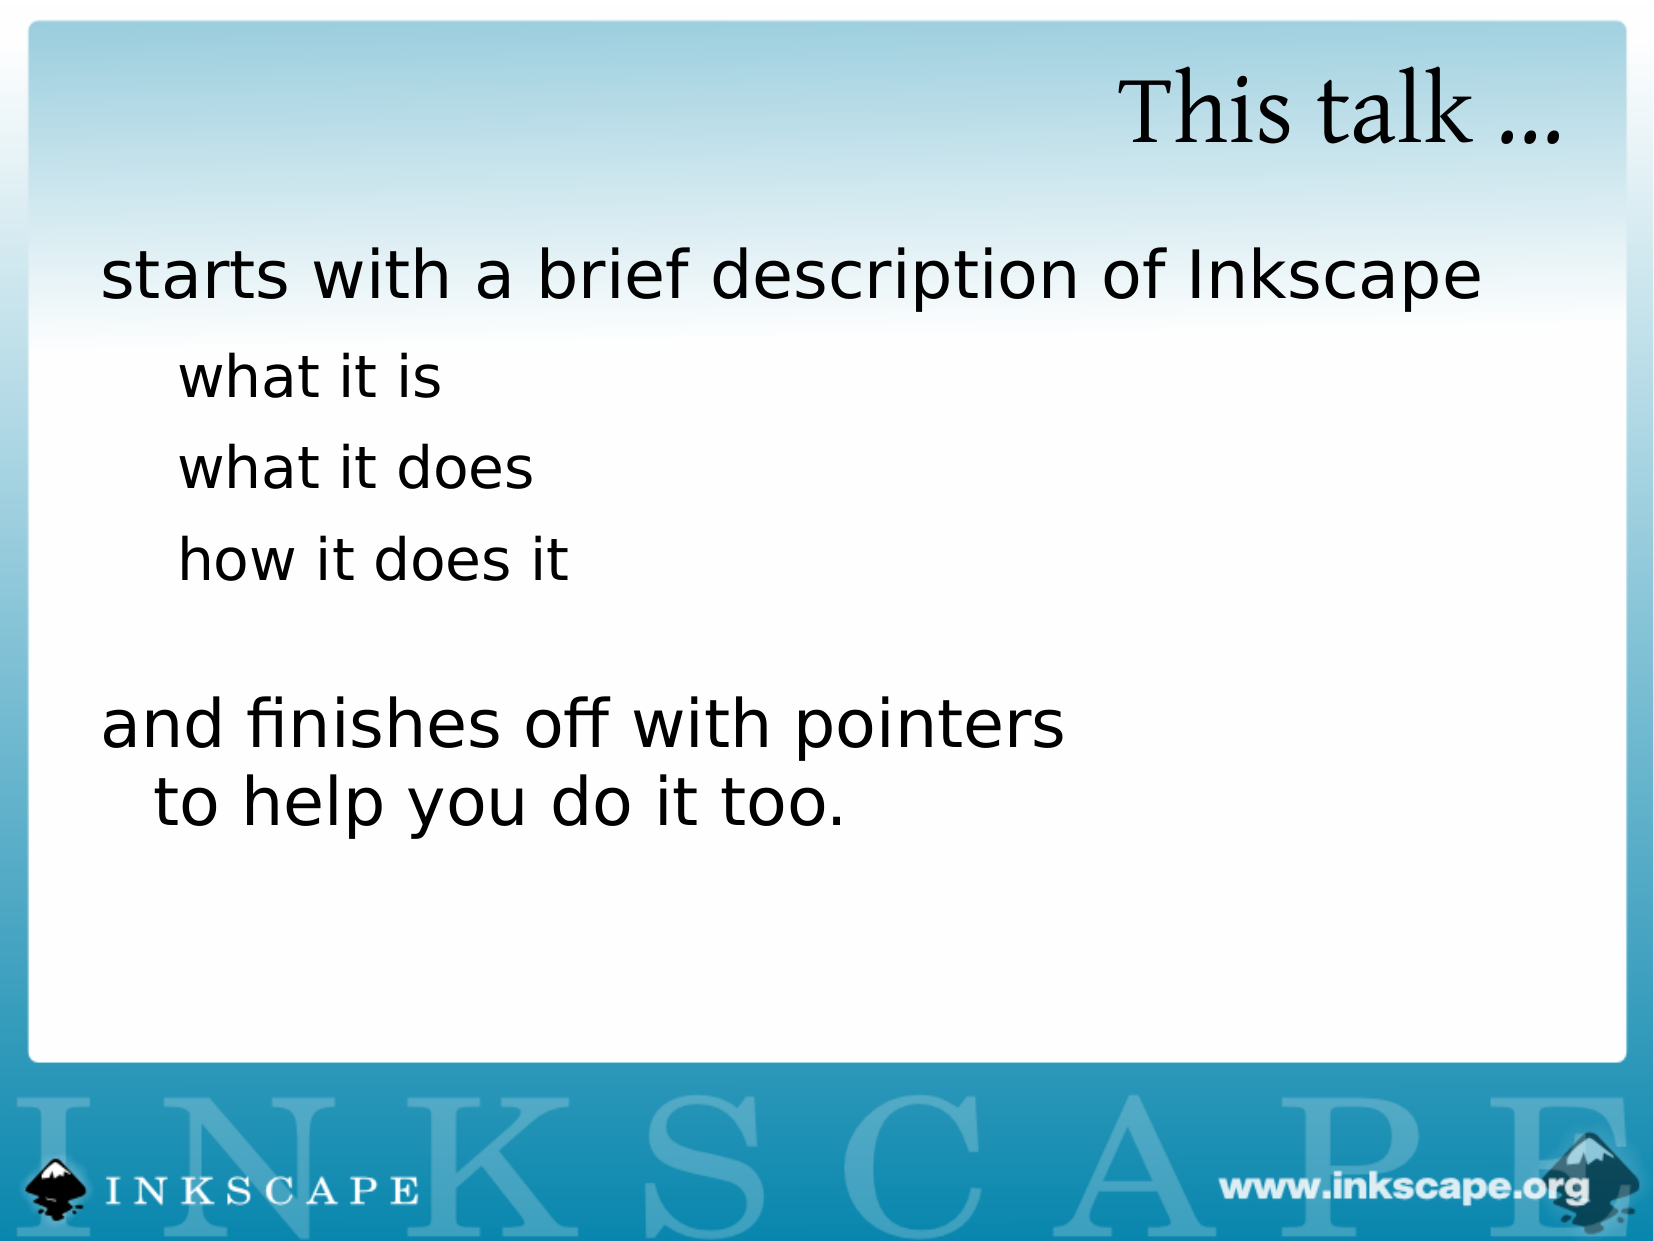

# This talk ...
starts with a brief description of Inkscape
what it is
what it does
how it does it
and finishes off with pointers
to help you do it too.